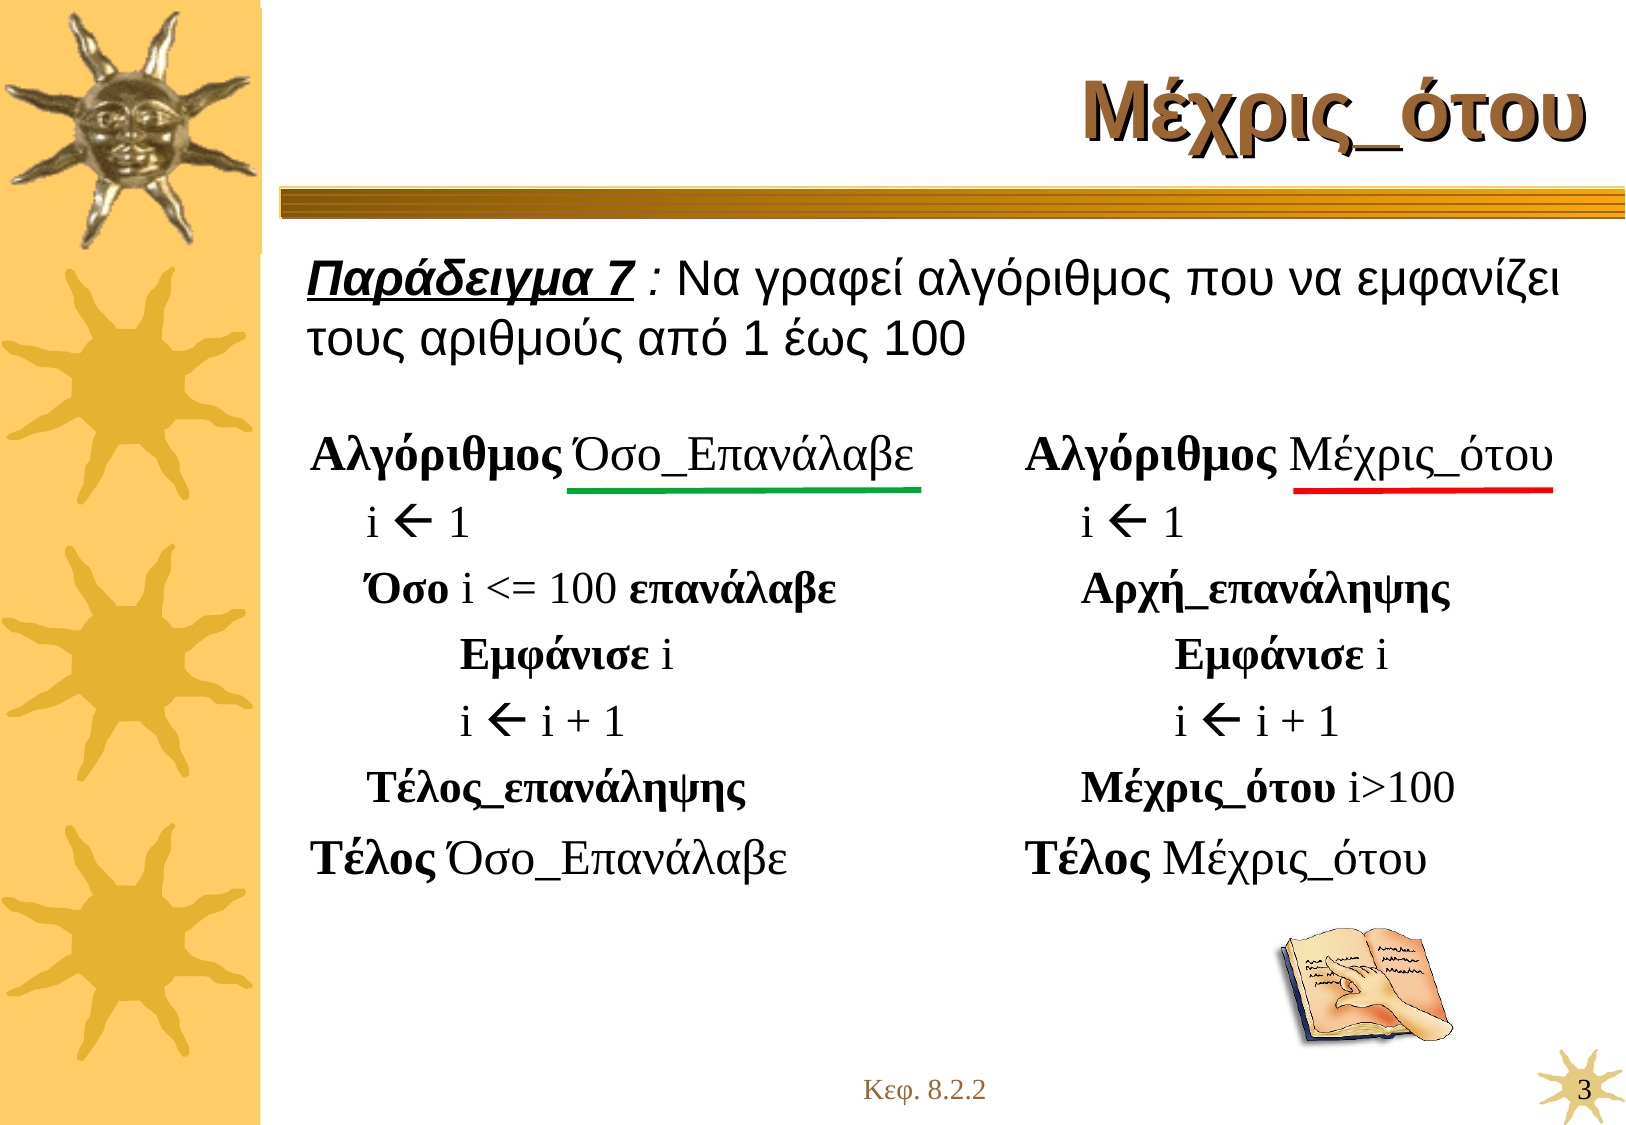

Μέχρις_ότου
Παράδειγμα 7 : Να γραφεί αλγόριθμος που να εμφανίζει τους αριθμούς από 1 έως 100
Αλγόριθμος Όσο_Επανάλαβε
	i  1
	Όσο i <= 100 επανάλαβε
Εμφάνισε i
i  i + 1
	Τέλος_επανάληψης
Τέλος Όσο_Επανάλαβε
Αλγόριθμος Μέχρις_ότου
	i  1
	Αρχή_επανάληψης
Εμφάνισε i
i  i + 1
	Μέχρις_ότου i>100
Τέλος Μέχρις_ότου
Κεφ. 8.2.2
3